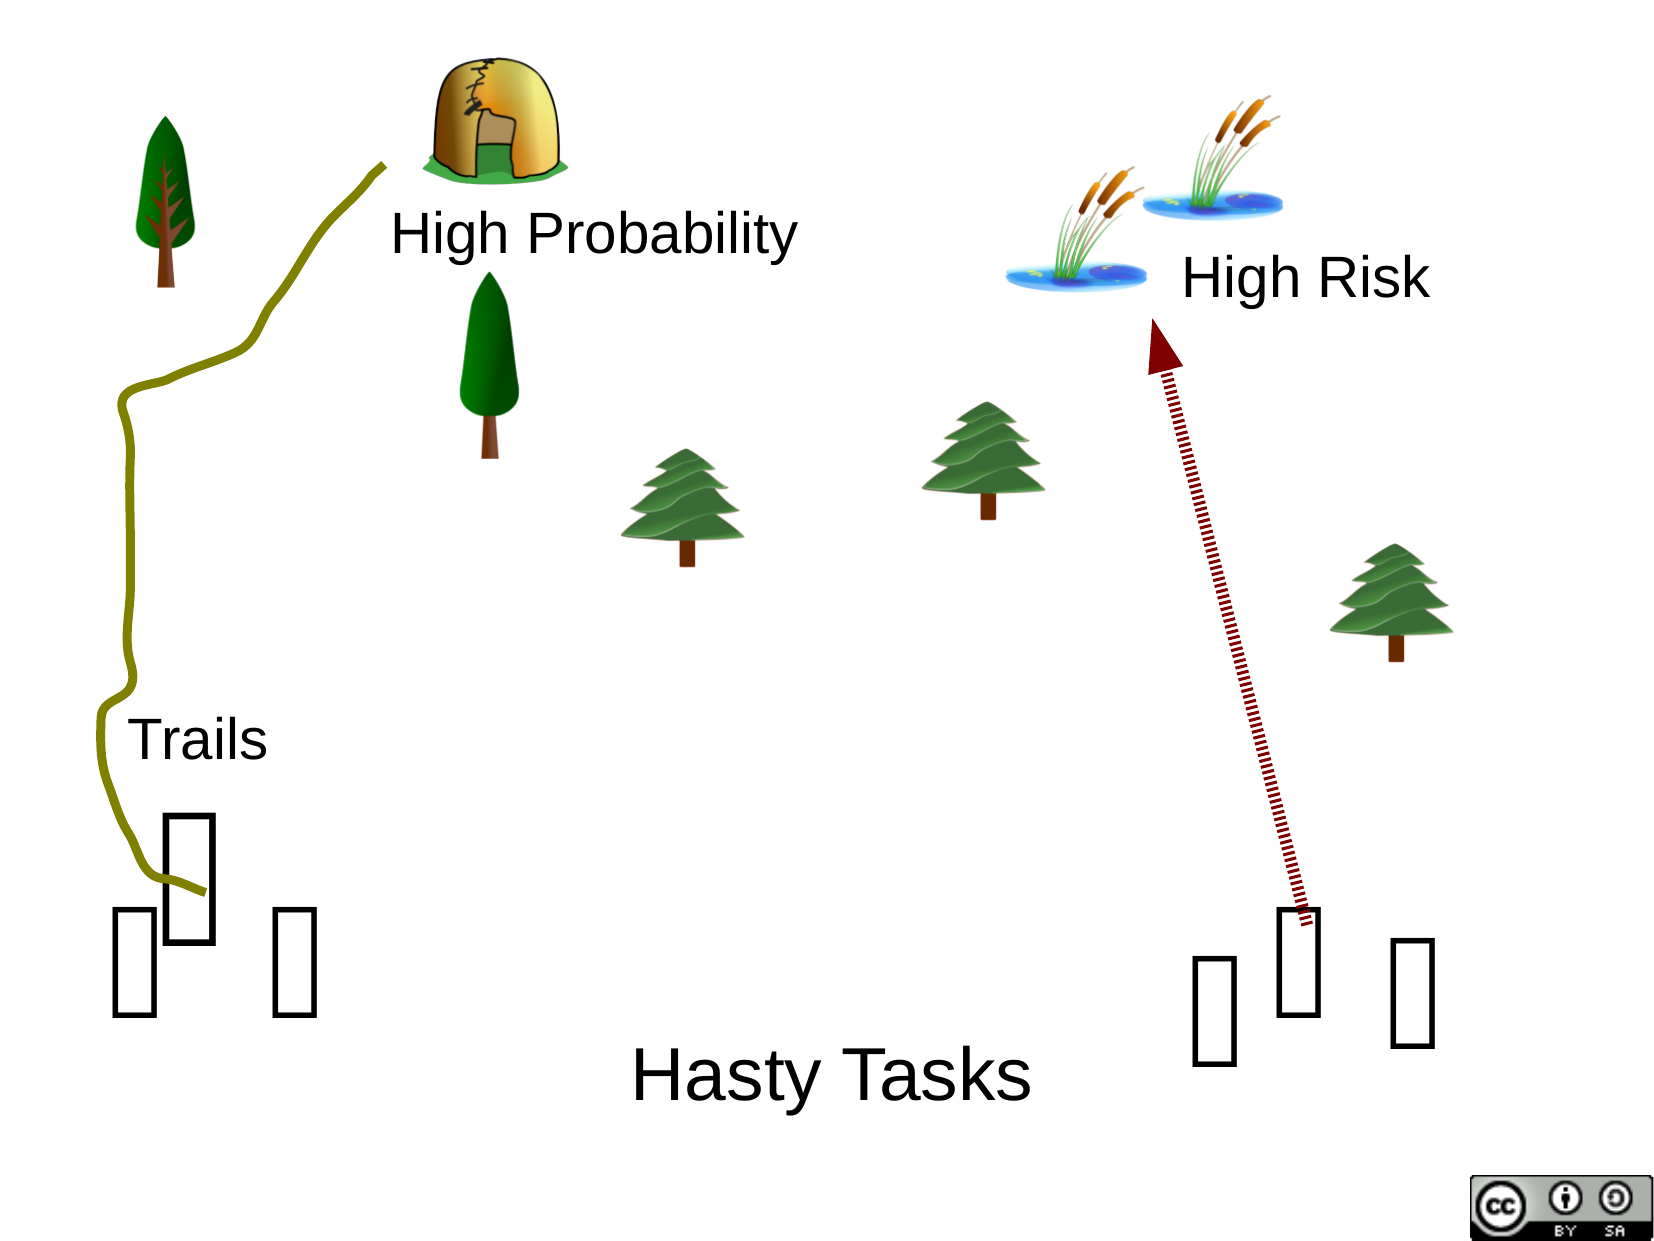

High Probability
High Risk
Trails






# Hasty Tasks